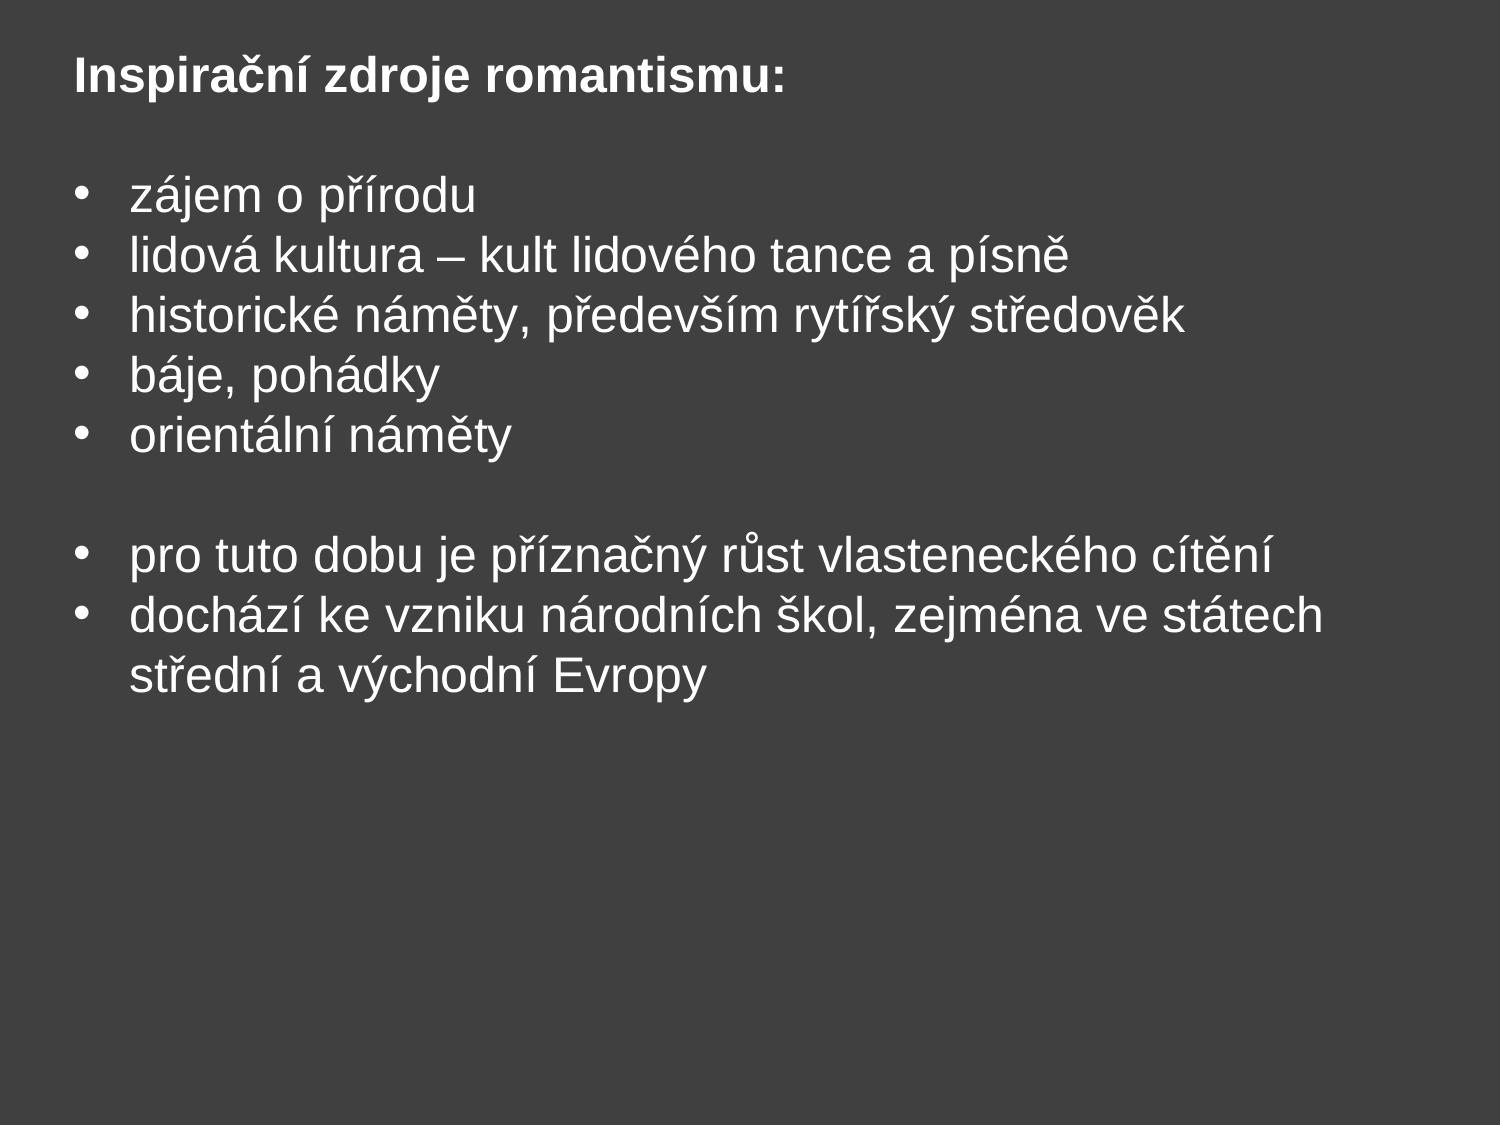

# Inspirační zdroje romantismu:
zájem o přírodu
lidová kultura – kult lidového tance a písně
historické náměty, především rytířský středověk
báje, pohádky
orientální náměty
pro tuto dobu je příznačný růst vlasteneckého cítění
dochází ke vzniku národních škol, zejména ve státech střední a východní Evropy